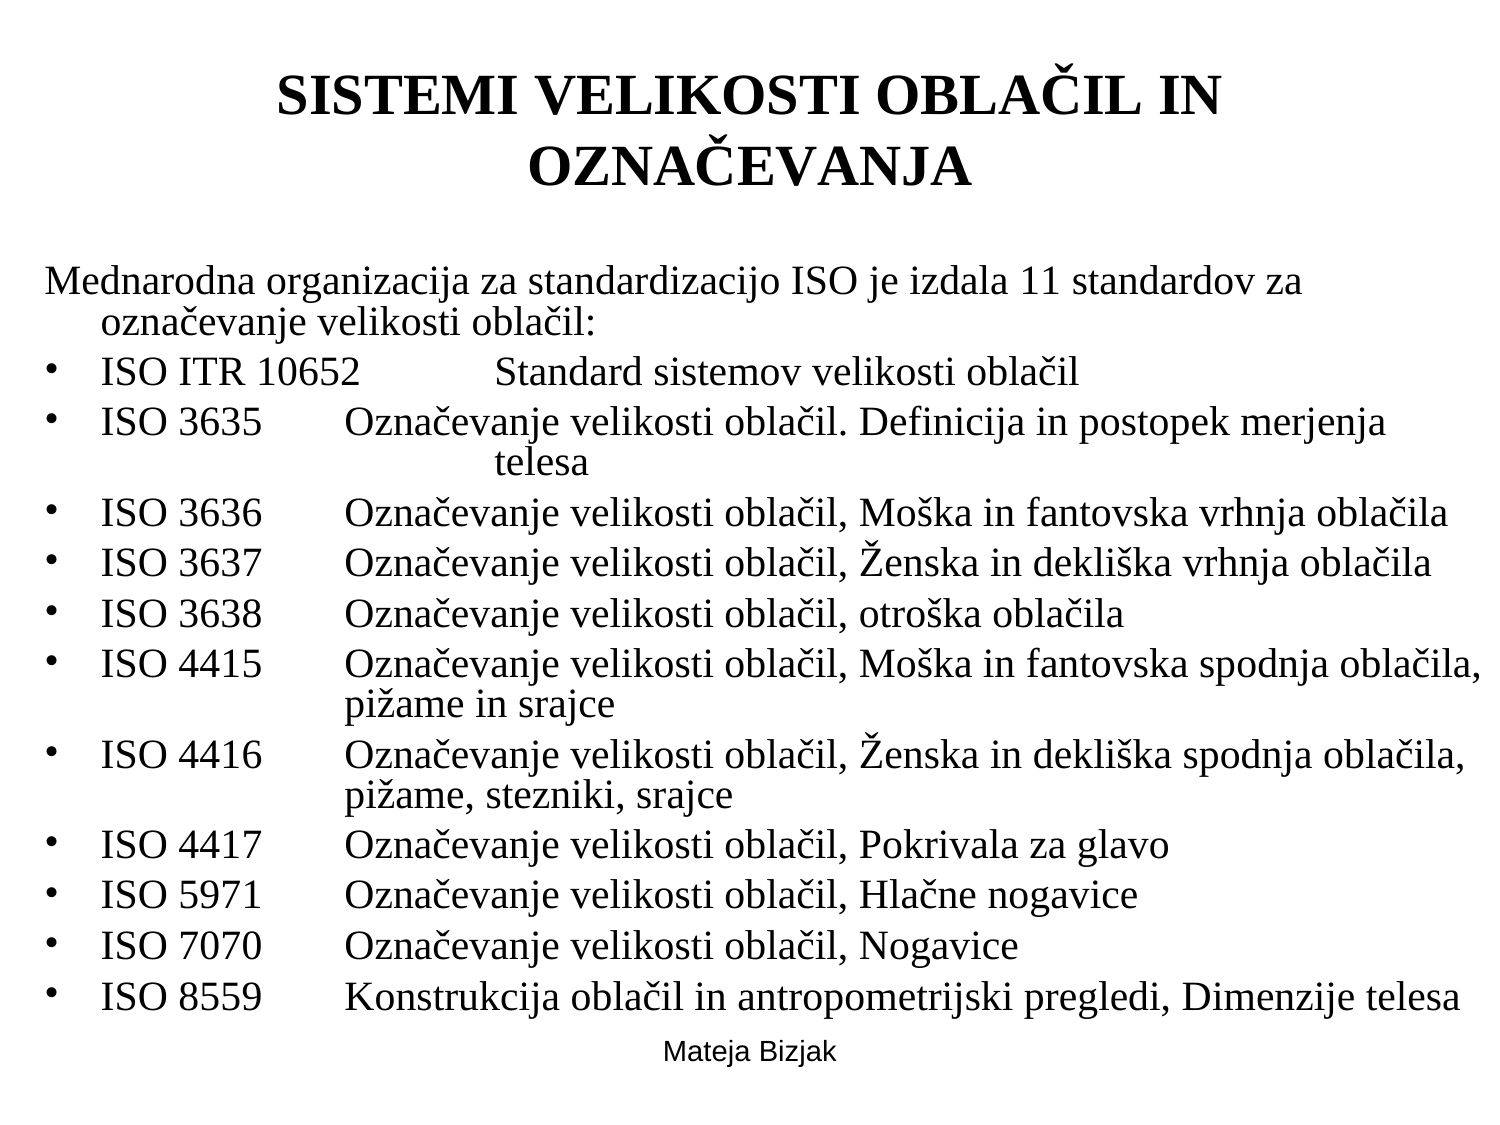

# SISTEMI VELIKOSTI OBLAČIL IN OZNAČEVANJA
Mednarodna organizacija za standardizacijo ISO je izdala 11 standardov za označevanje velikosti oblačil:
ISO ITR 10652	Standard sistemov velikosti oblačil
ISO 3635	Označevanje velikosti oblačil. Definicija in postopek merjenja 			telesa
ISO 3636	Označevanje velikosti oblačil, Moška in fantovska vrhnja oblačila
ISO 3637	Označevanje velikosti oblačil, Ženska in dekliška vrhnja oblačila
ISO 3638	Označevanje velikosti oblačil, otroška oblačila
ISO 4415	Označevanje velikosti oblačil, Moška in fantovska spodnja oblačila, 		pižame in srajce
ISO 4416	Označevanje velikosti oblačil, Ženska in dekliška spodnja oblačila, 		pižame, stezniki, srajce
ISO 4417	Označevanje velikosti oblačil, Pokrivala za glavo
ISO 5971	Označevanje velikosti oblačil, Hlačne nogavice
ISO 7070	Označevanje velikosti oblačil, Nogavice
ISO 8559	Konstrukcija oblačil in antropometrijski pregledi, Dimenzije telesa
Mateja Bizjak